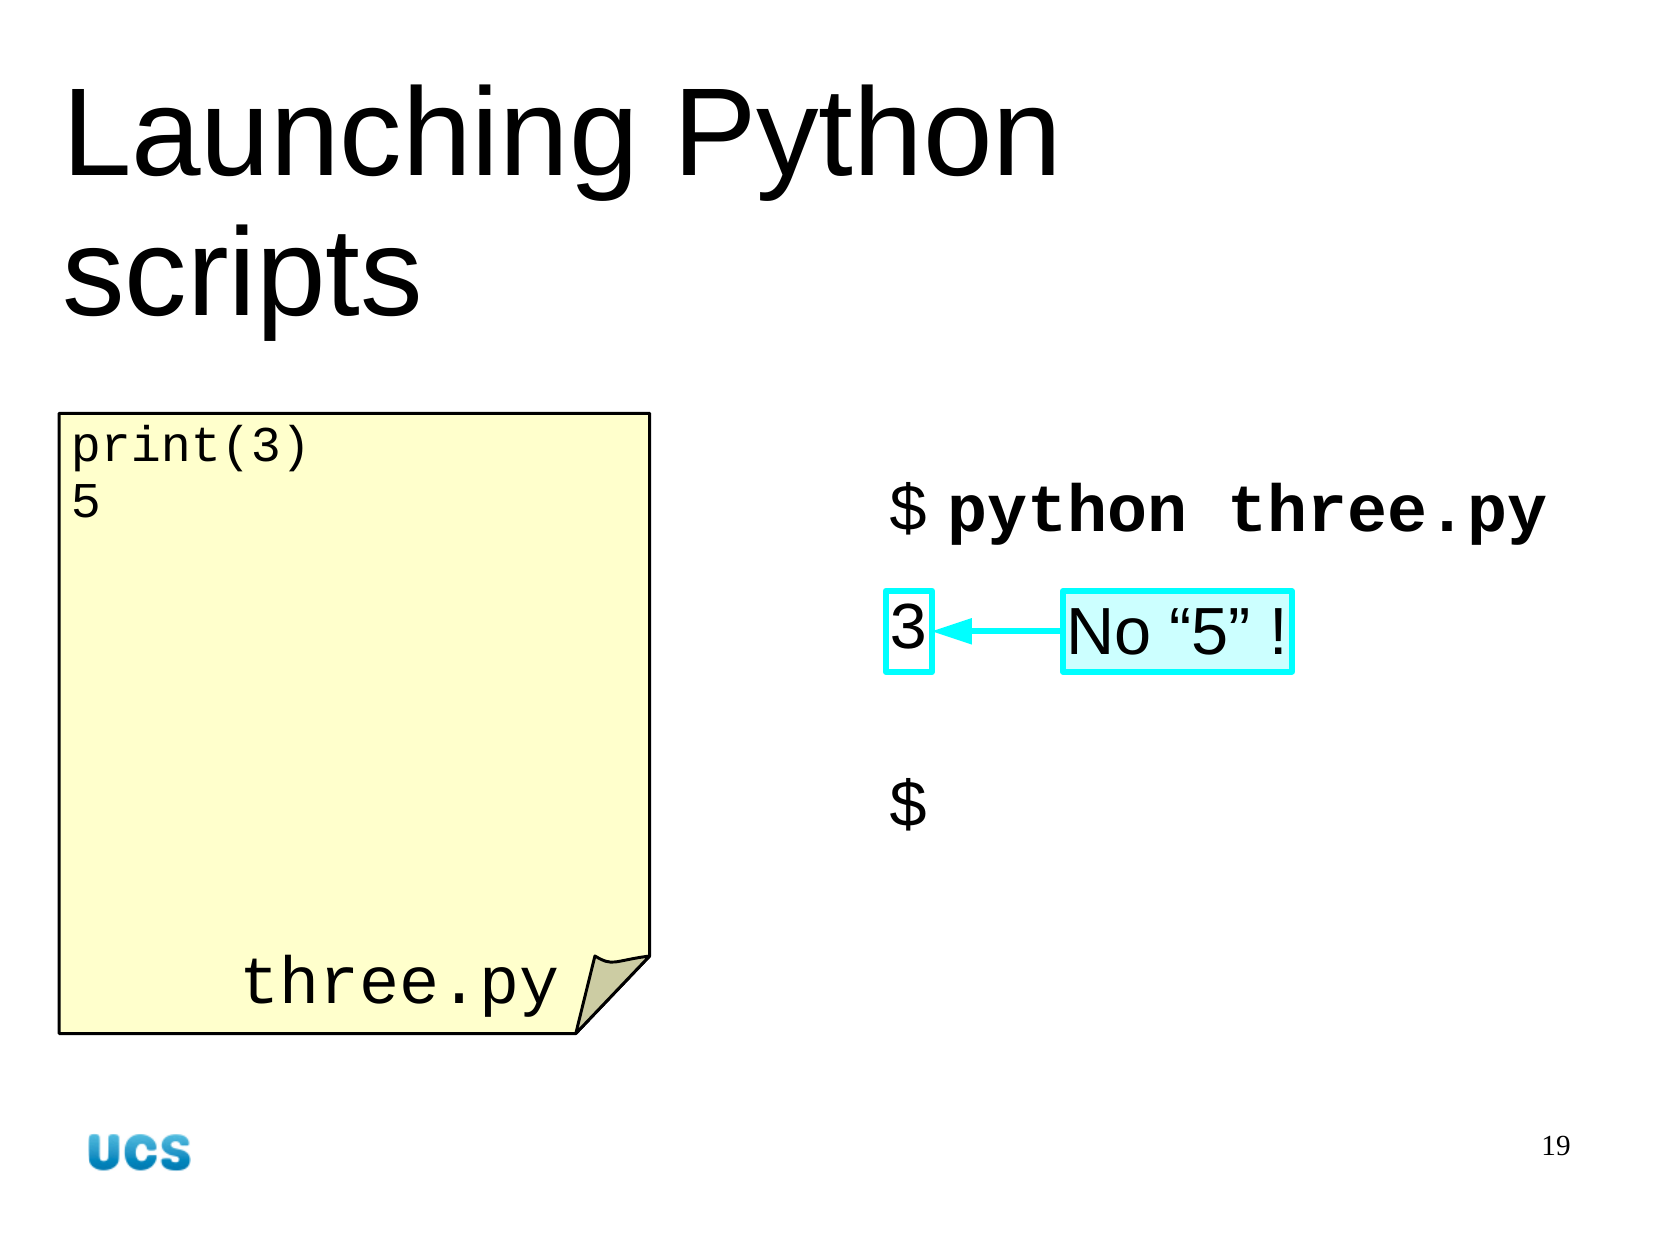

Launching Python
scripts
print(3)
5
$
python three.py
3
No “5” !
$
three.py
19